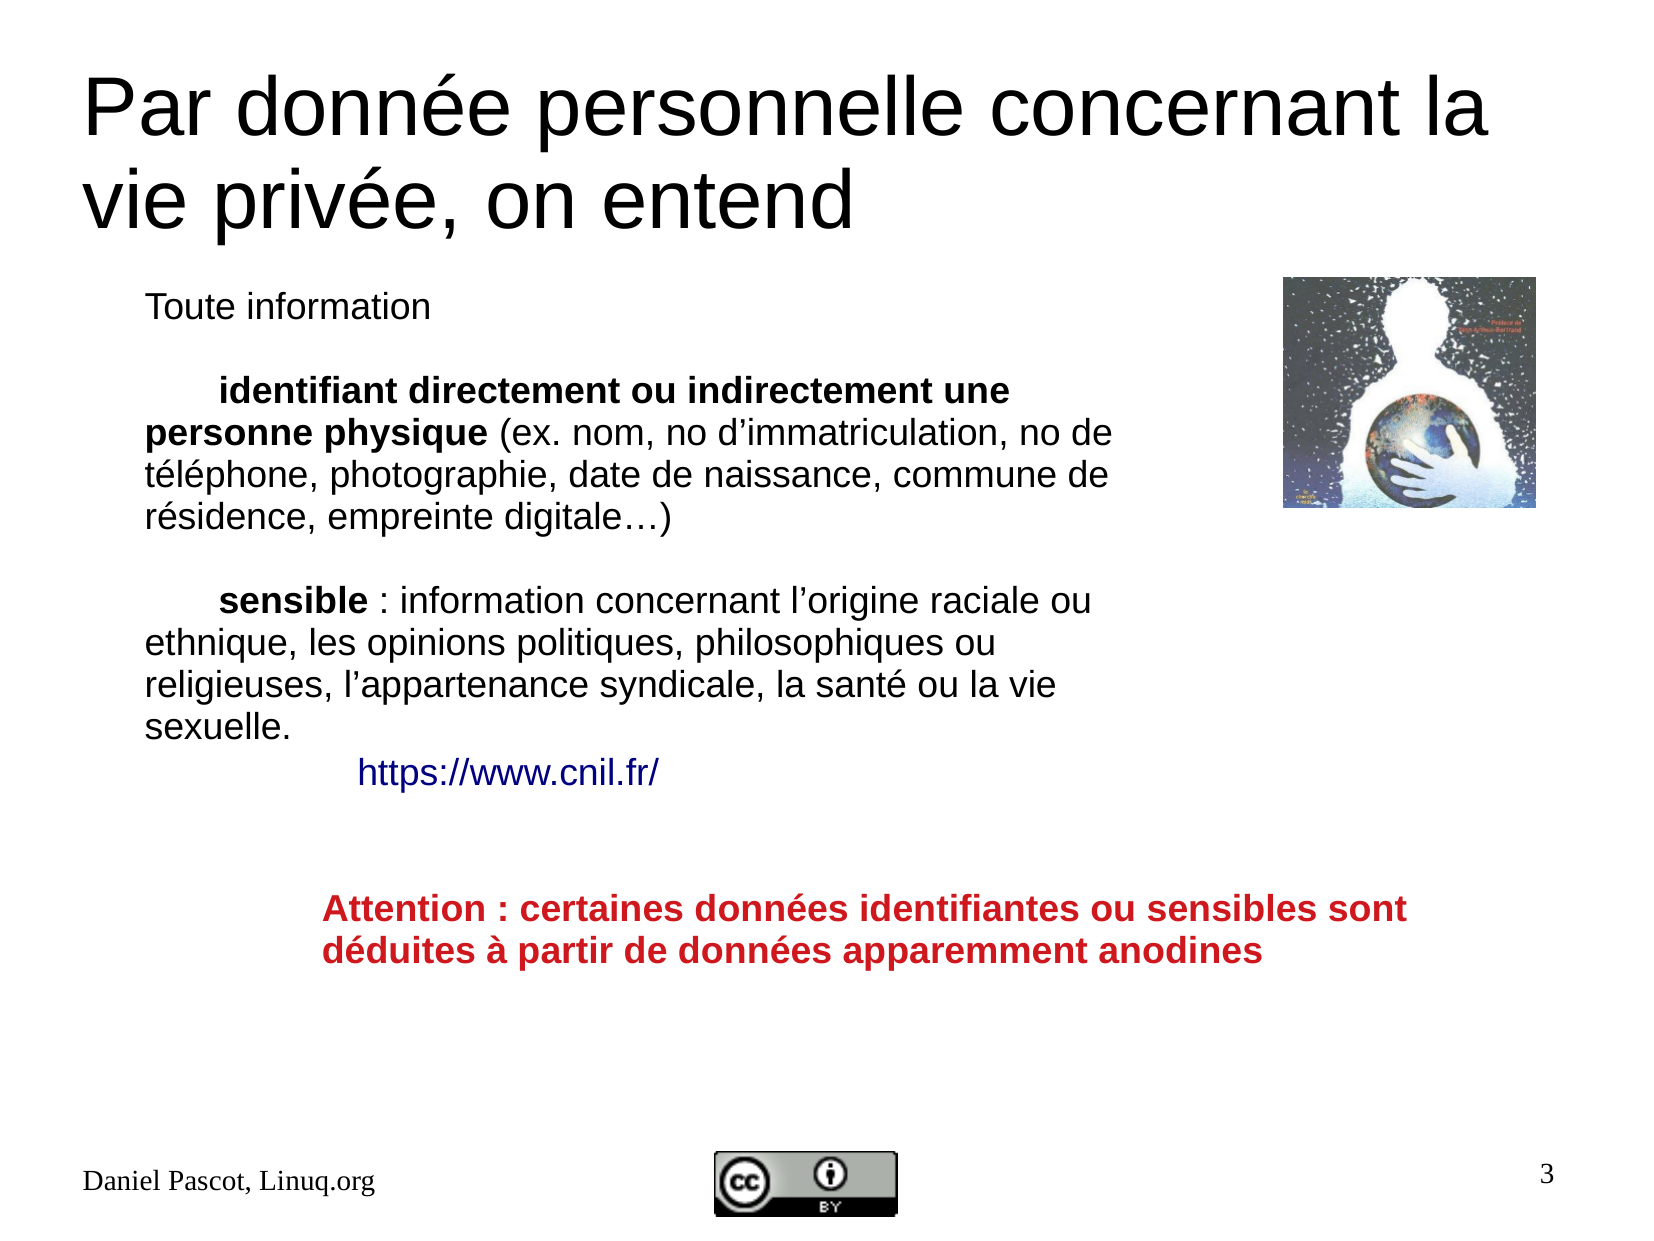

# Par donnée personnelle concernant la vie privée, on entend
Toute information
	identifiant directement ou indirectement une personne physique (ex. nom, no d’immatriculation, no de téléphone, photographie, date de naissance, commune de résidence, empreinte digitale…)
	sensible : information concernant l’origine raciale ou ethnique, les opinions politiques, philosophiques ou religieuses, l’appartenance syndicale, la santé ou la vie sexuelle.
https://www.cnil.fr/
Attention : certaines données identifiantes ou sensibles sont déduites à partir de données apparemment anodines
3
15-08- 2018